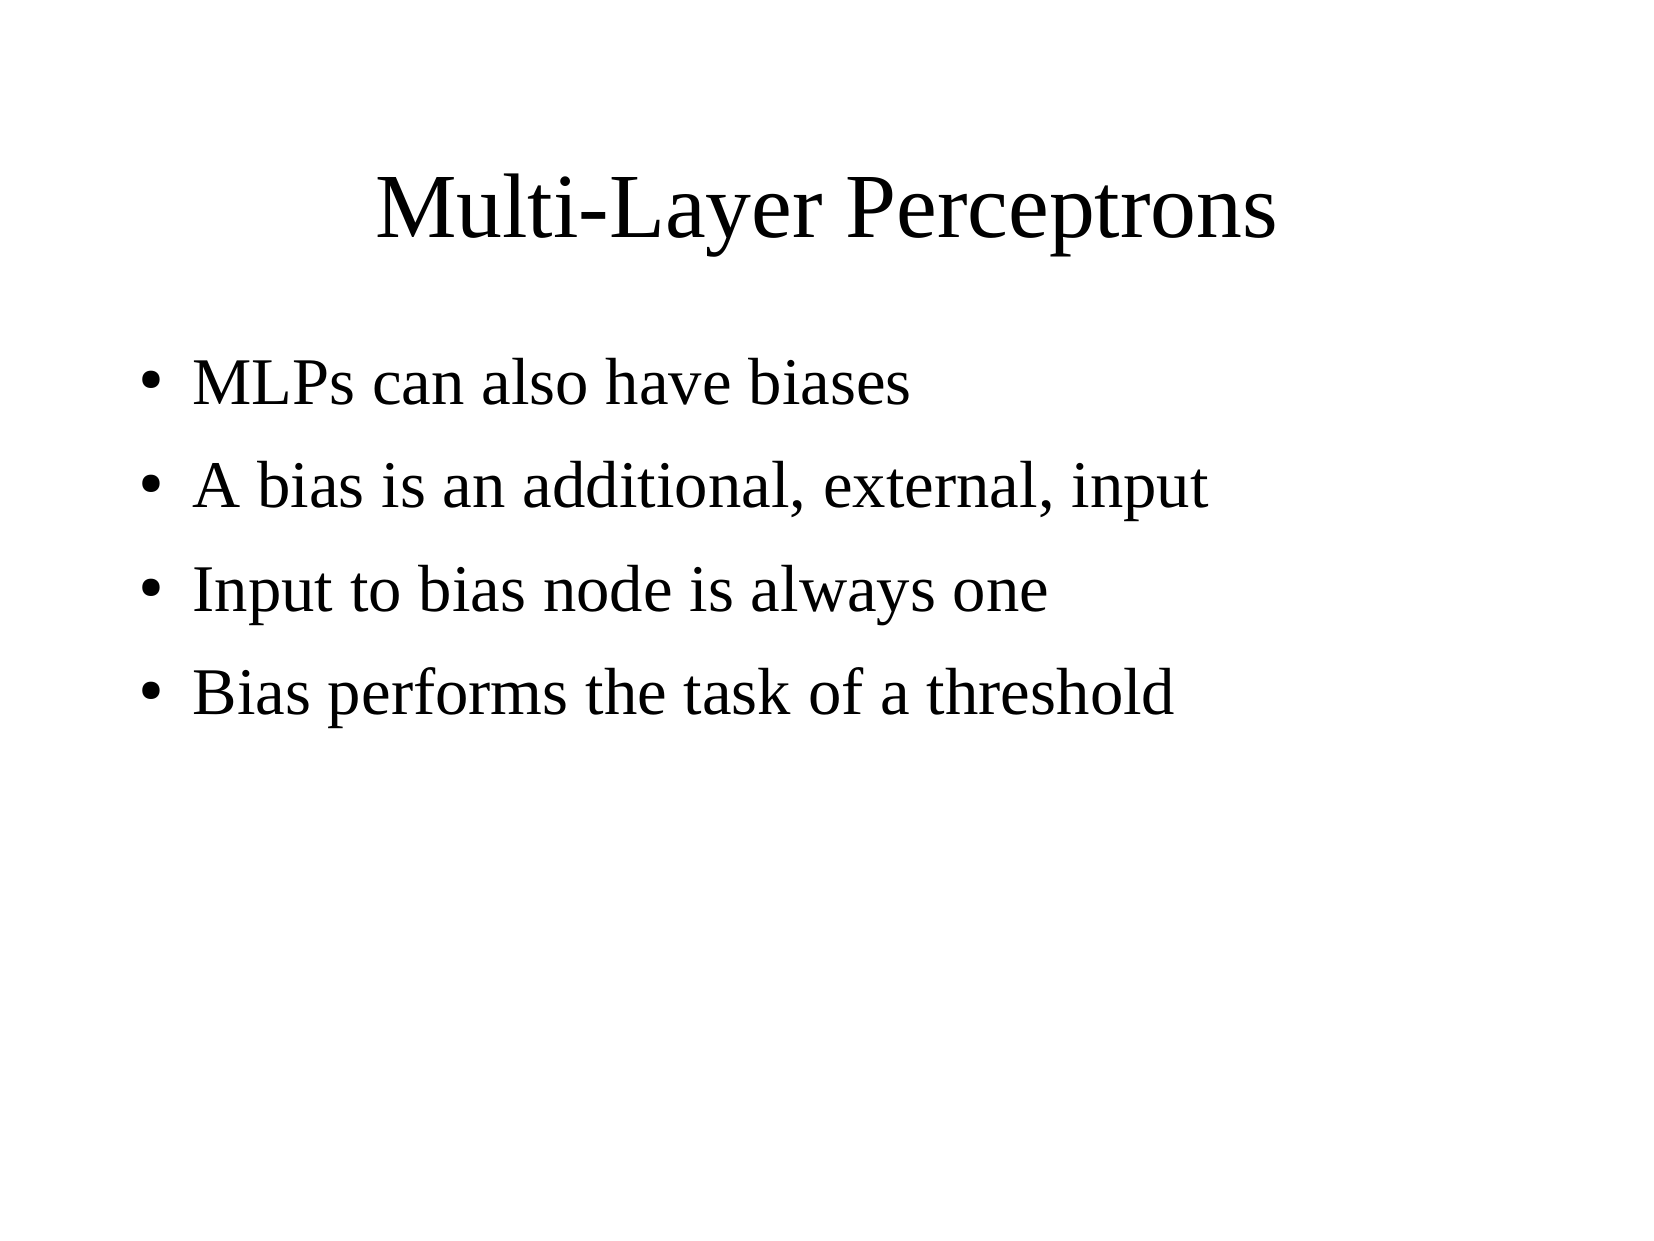

# Multi-Layer Perceptrons
MLPs can also have biases
A bias is an additional, external, input
Input to bias node is always one
Bias performs the task of a threshold